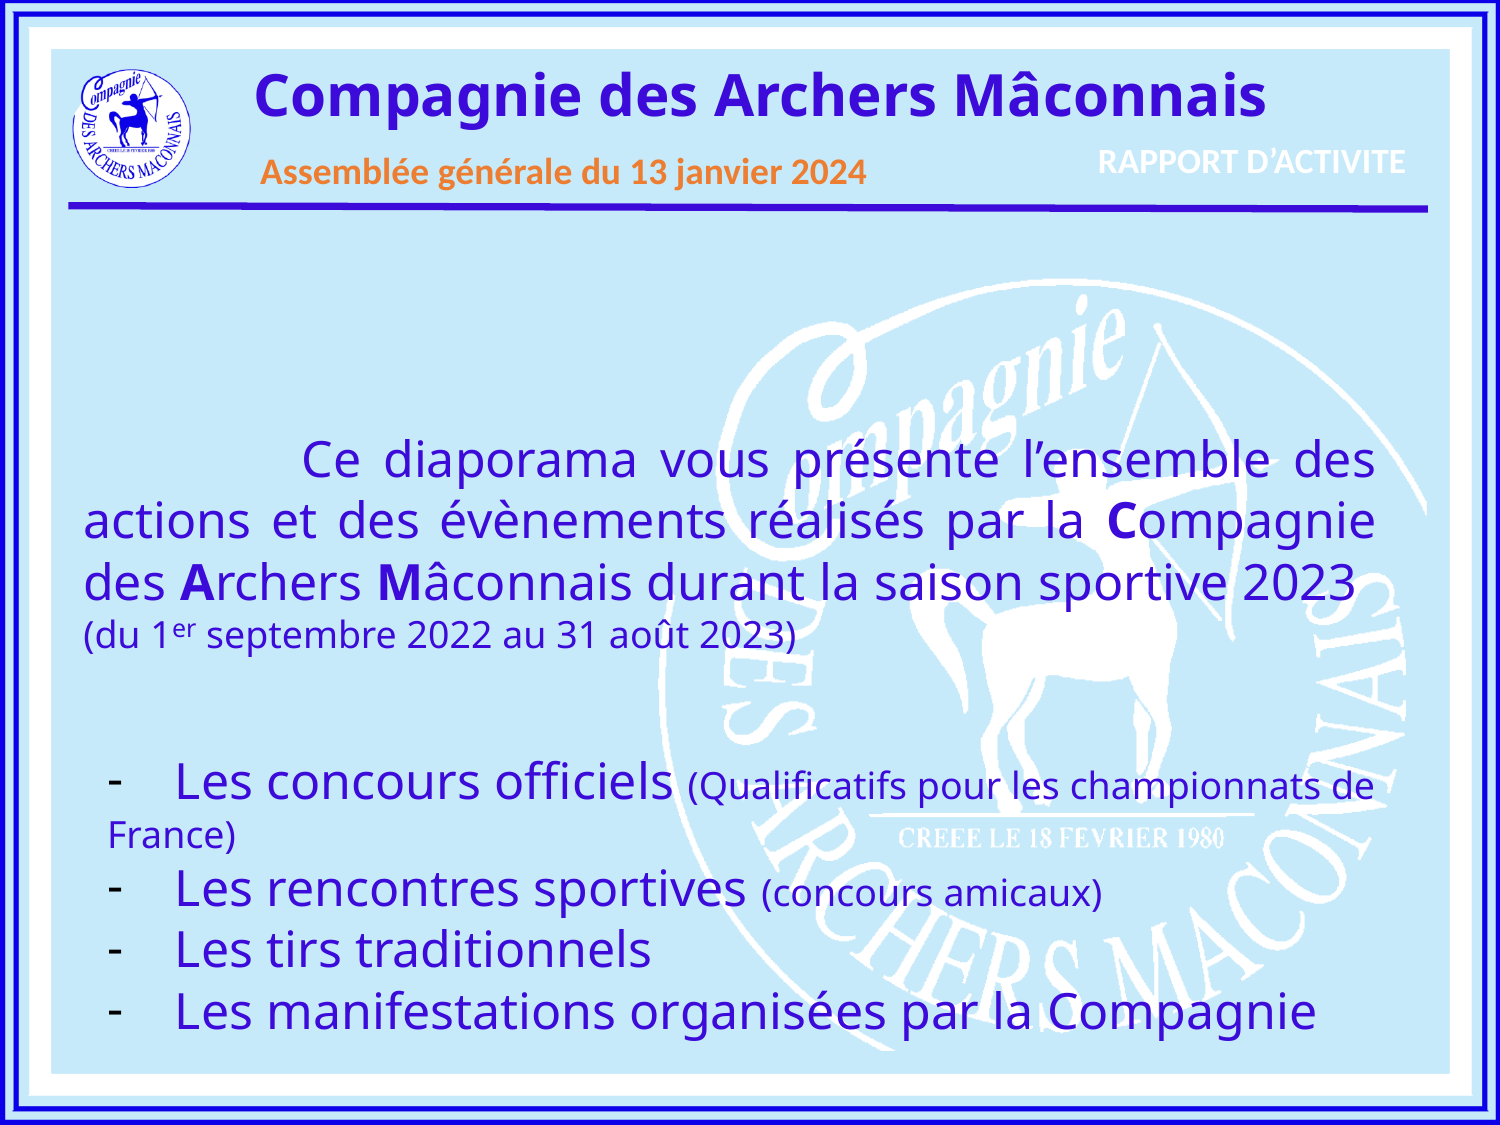

# Compagnie des Archers Mâconnais
 RAPPORT D’ACTIVITE
 Assemblée générale du 13 janvier 2024
 Ce diaporama vous présente l’ensemble des actions et des évènements réalisés par la Compagnie des Archers Mâconnais durant la saison sportive 2023 (du 1er septembre 2022 au 31 août 2023)
 Les concours officiels (Qualificatifs pour les championnats de France)
 Les rencontres sportives (concours amicaux)
 Les tirs traditionnels
 Les manifestations organisées par la Compagnie